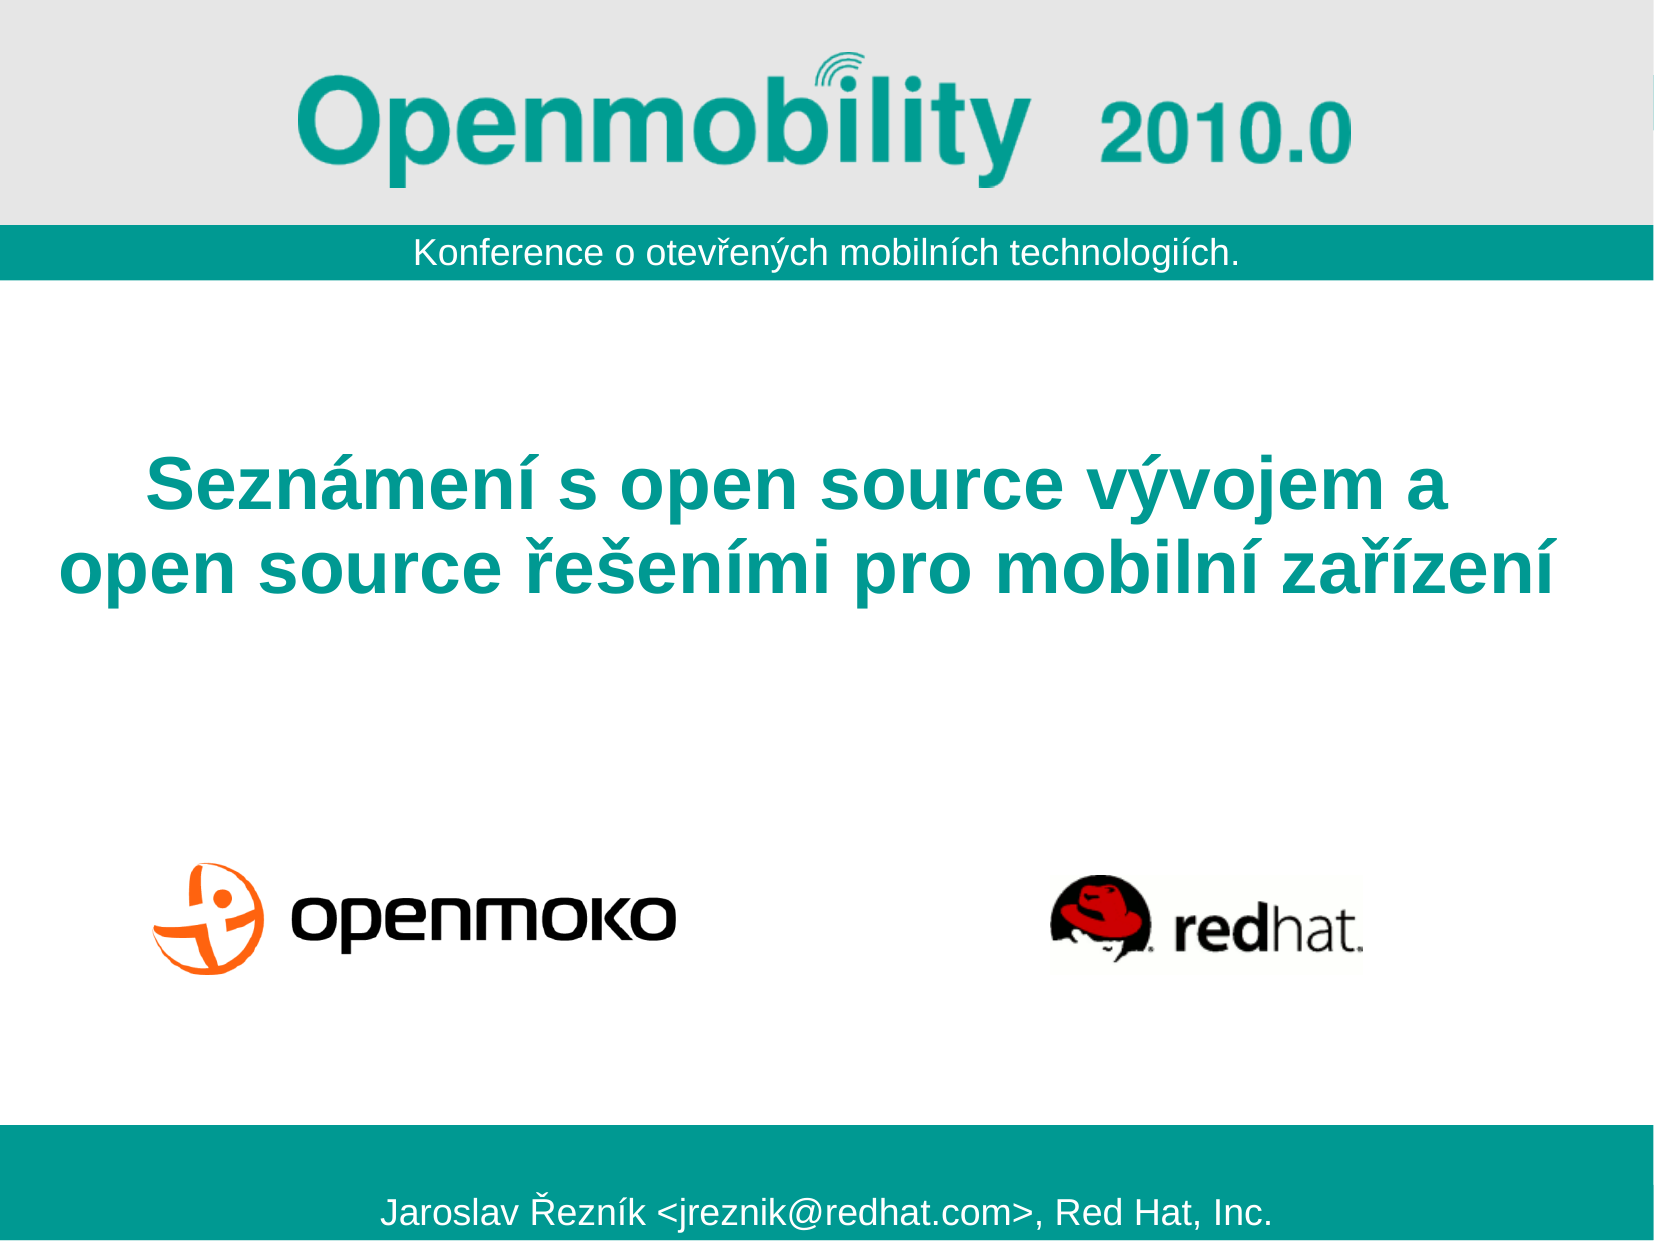

Konference o otevřených mobilních technologiích.
Seznámení s open source vývojem a
open source řešeními pro mobilní zařízení
Jaroslav Řezník <jreznik@redhat.com>, Red Hat, Inc.